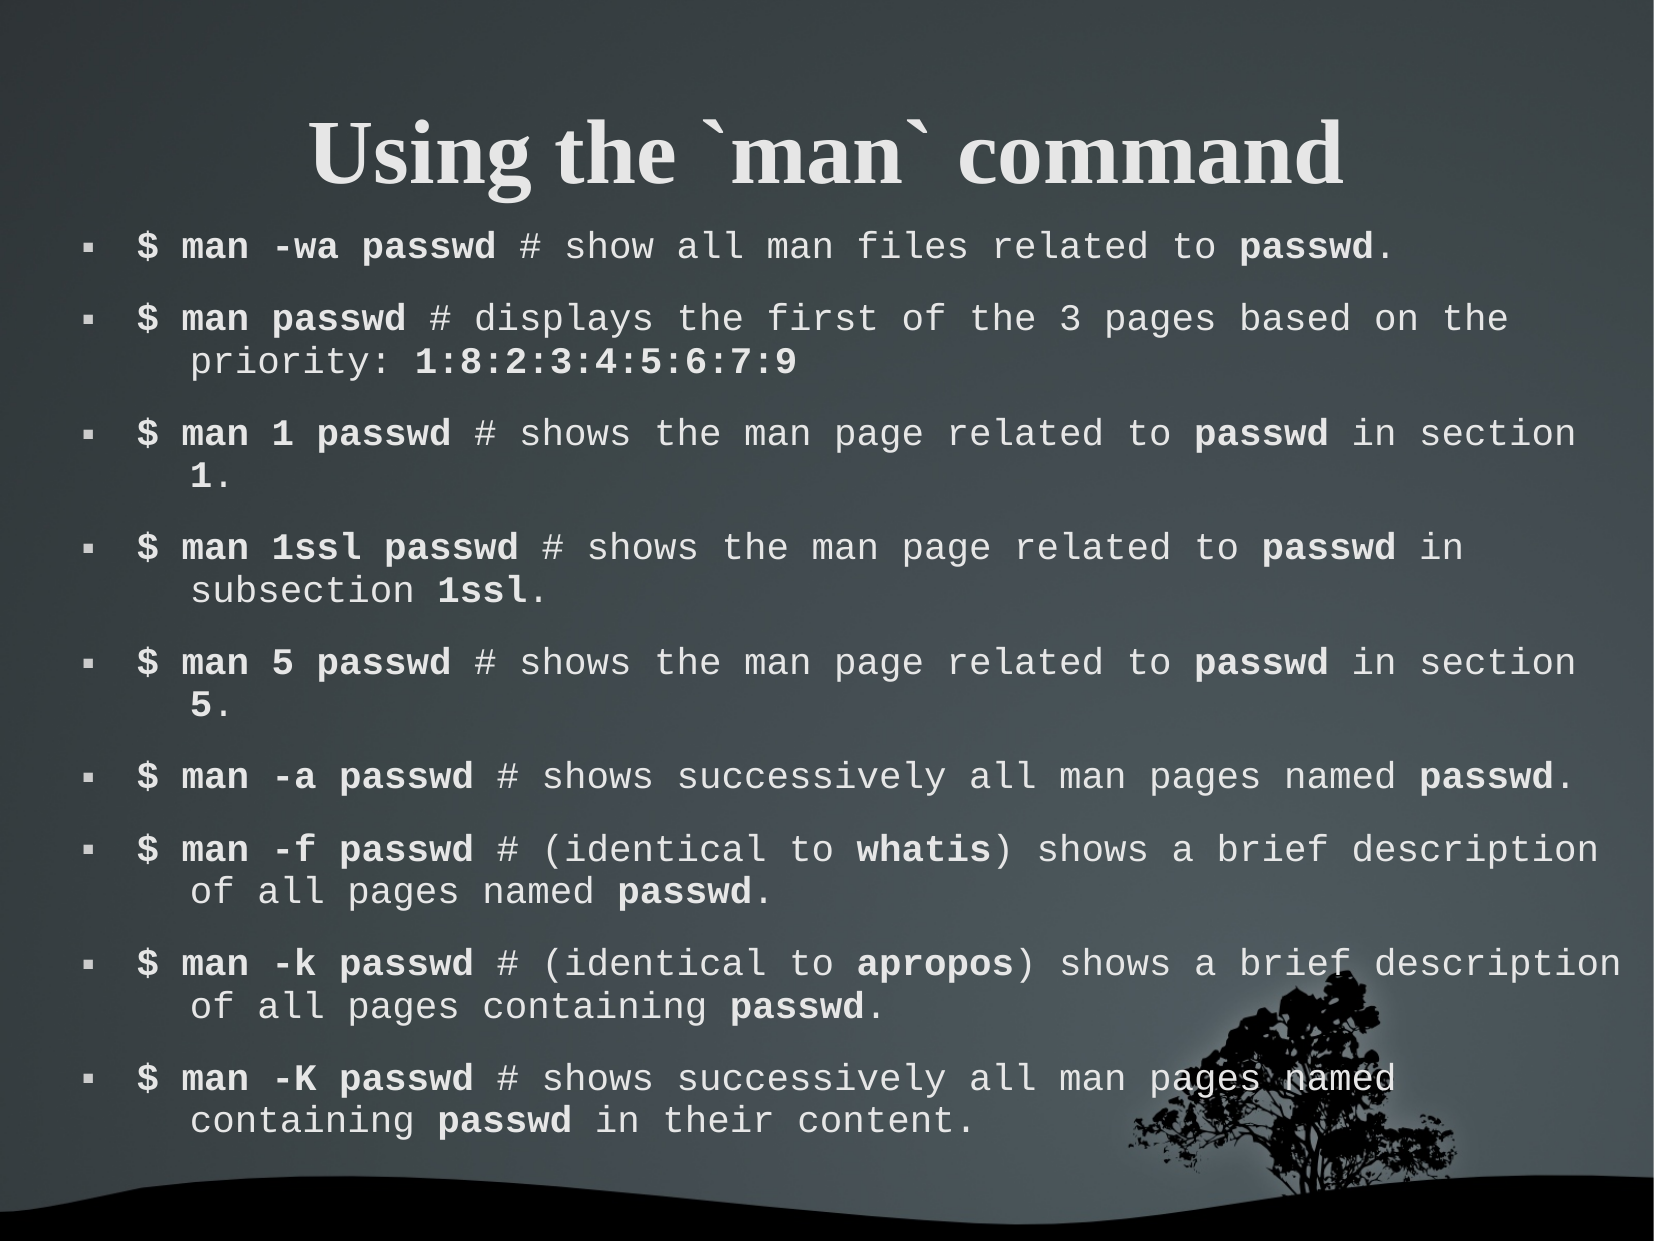

# Using the `man` command
$ man -wa passwd # show all man files related to passwd.
$ man passwd # displays the first of the 3 pages based on the priority: 1:8:2:3:4:5:6:7:9
$ man 1 passwd # shows the man page related to passwd in section 1.
$ man 1ssl passwd # shows the man page related to passwd in subsection 1ssl.
$ man 5 passwd # shows the man page related to passwd in section 5.
$ man -a passwd # shows successively all man pages named passwd.
$ man -f passwd # (identical to whatis) shows a brief description of all pages named passwd.
$ man -k passwd # (identical to apropos) shows a brief description of all pages containing passwd.
$ man -K passwd # shows successively all man pages named containing passwd in their content.